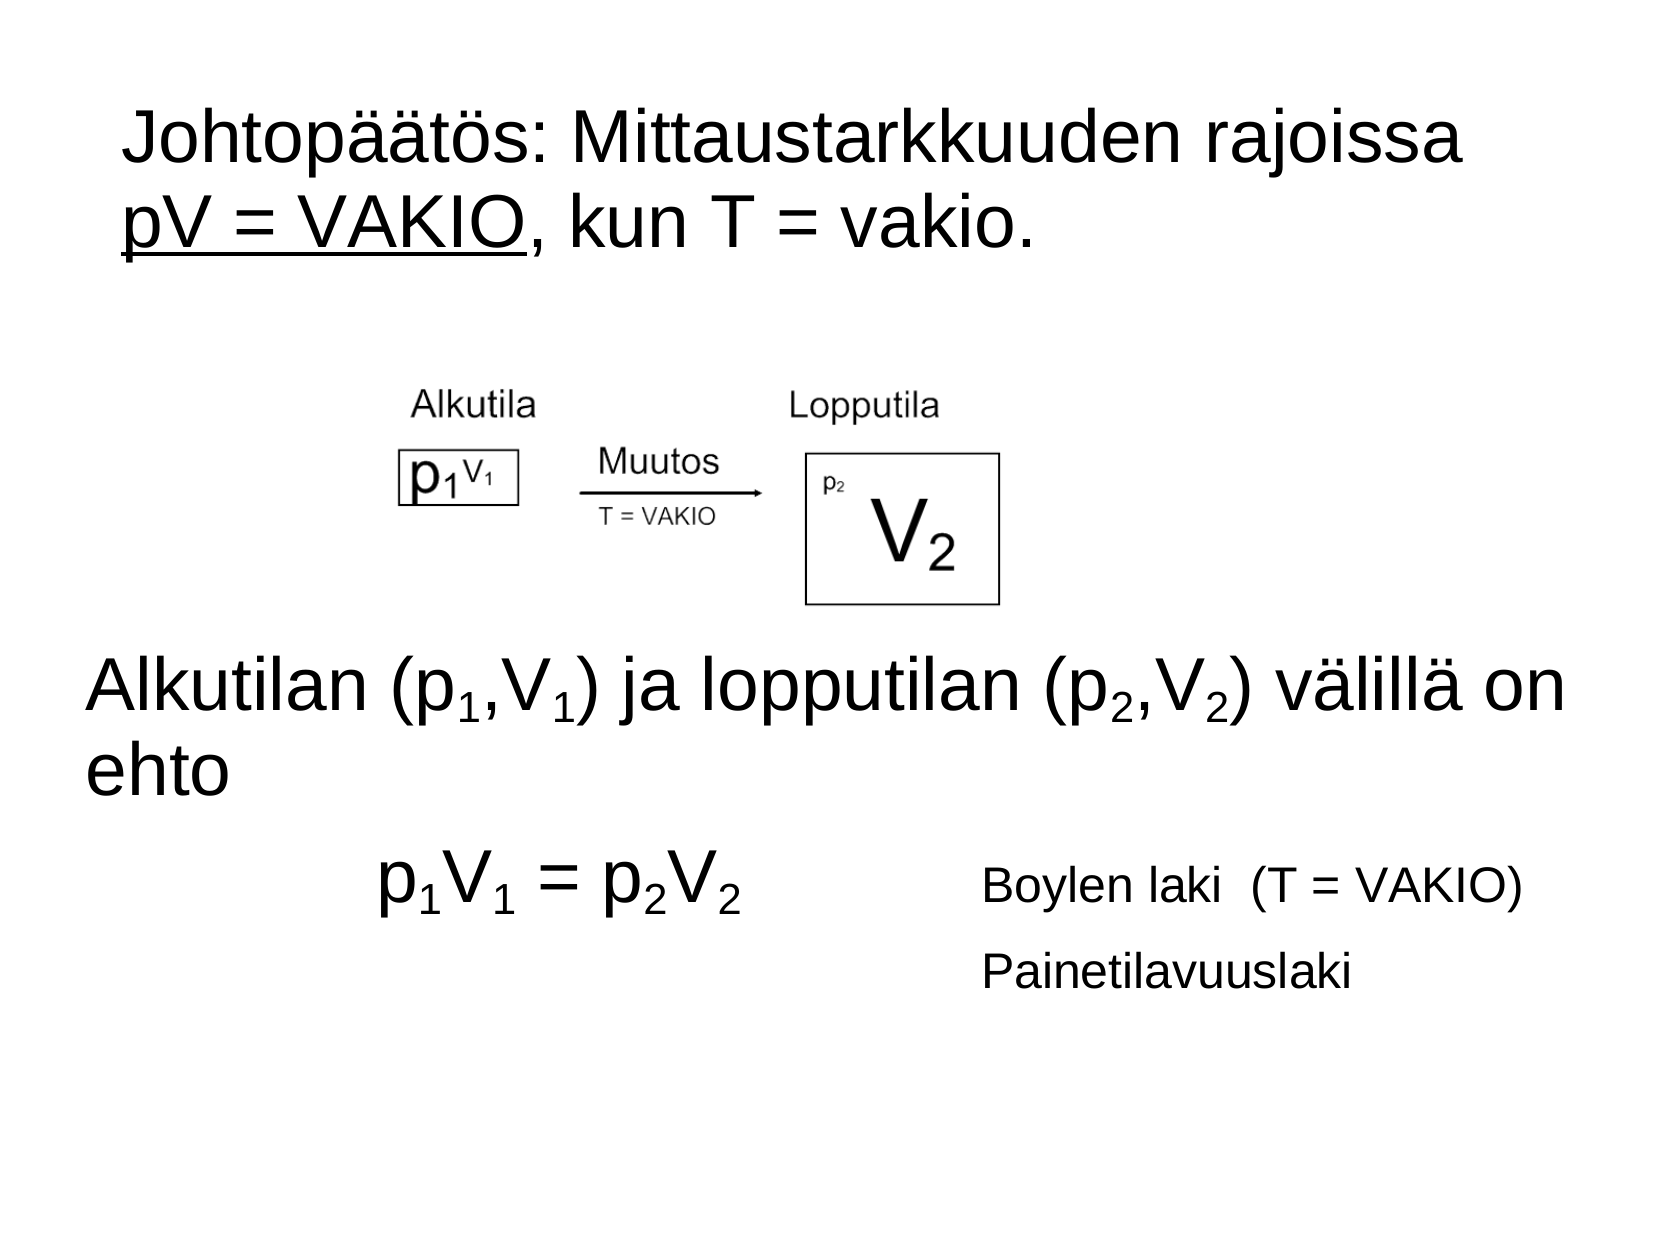

Johtopäätös: Mittaustarkkuuden rajoissa
pV = VAKIO, kun T = vakio.
Alkutilan (p1,V1) ja lopputilan (p2,V2) välillä on
ehto
 p1V1 = p2V2 Boylen laki (T = VAKIO)
 Painetilavuuslaki